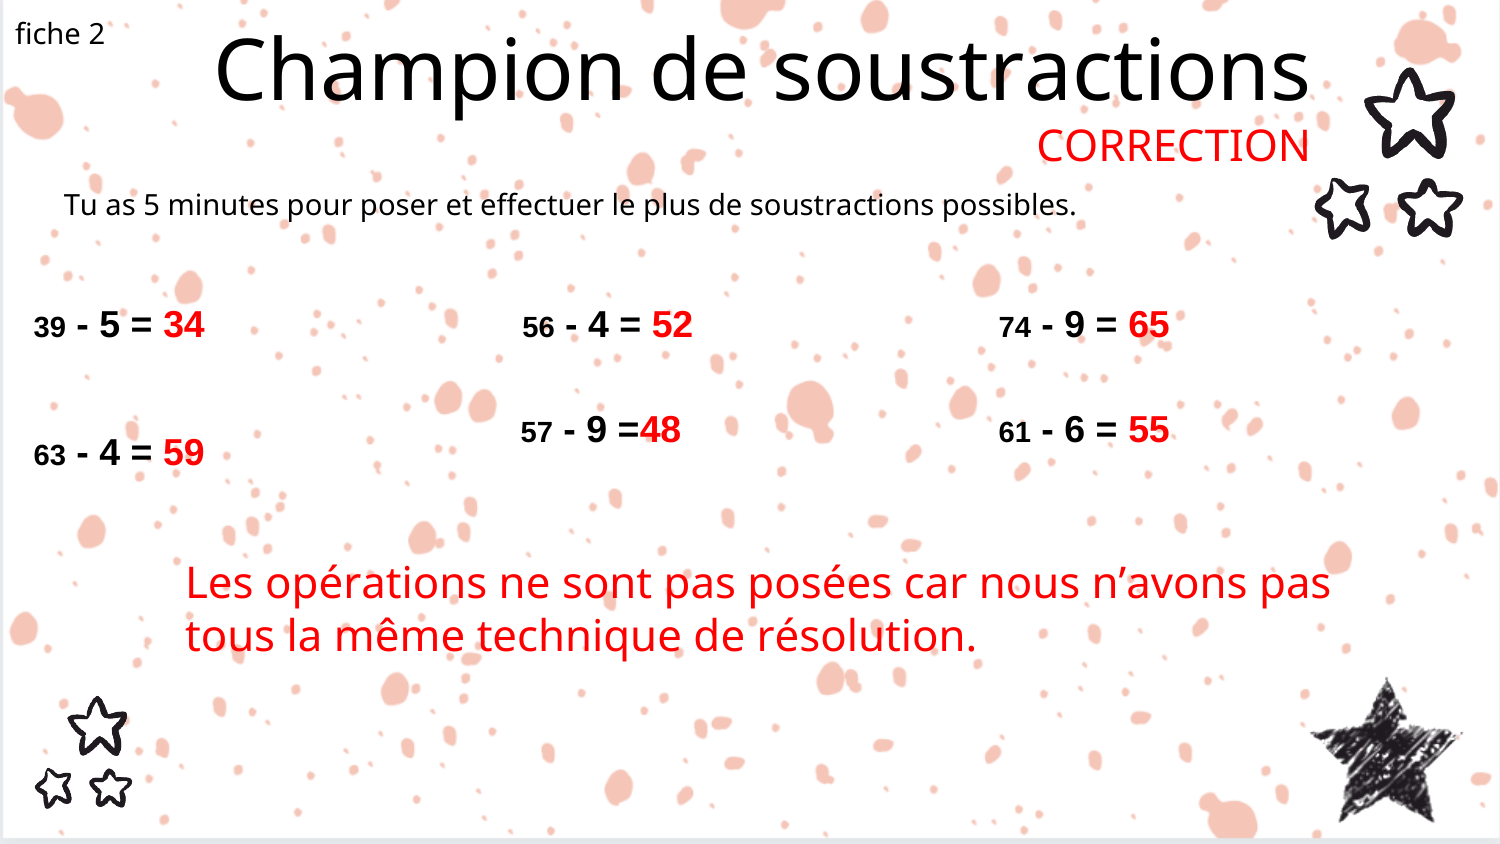

fiche 2
Champion de soustractions
CORRECTION
Tu as 5 minutes pour poser et effectuer le plus de soustractions possibles.
 39 - 5 = 34
 56 - 4 = 52
 74 - 9 = 65
57 - 9 =48
 61 - 6 = 55
 63 - 4 = 59
Les opérations ne sont pas posées car nous n’avons pas tous la même technique de résolution.